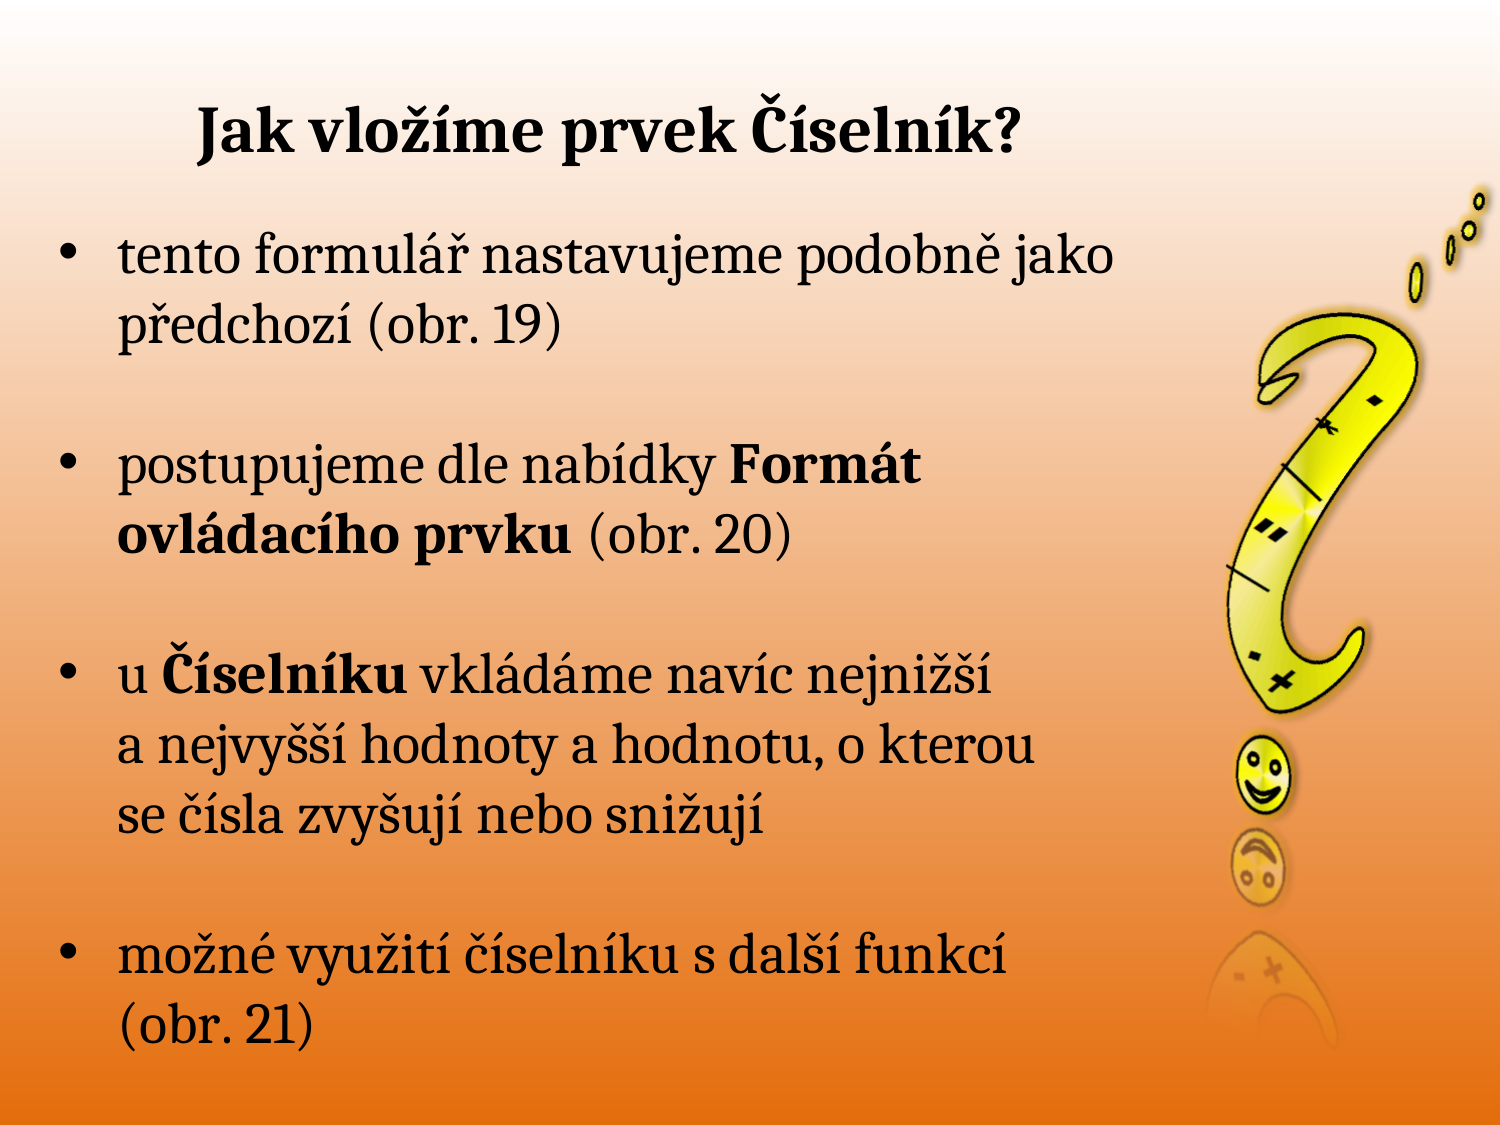

Jak vložíme prvek Číselník?
tento formulář nastavujeme podobně jako předchozí (obr. 19)
postupujeme dle nabídky Formát ovládacího prvku (obr. 20)
u Číselníku vkládáme navíc nejnižší
	a nejvyšší hodnoty a hodnotu, o kterou
	se čísla zvyšují nebo snižují
možné využití číselníku s další funkcí
	(obr. 21)